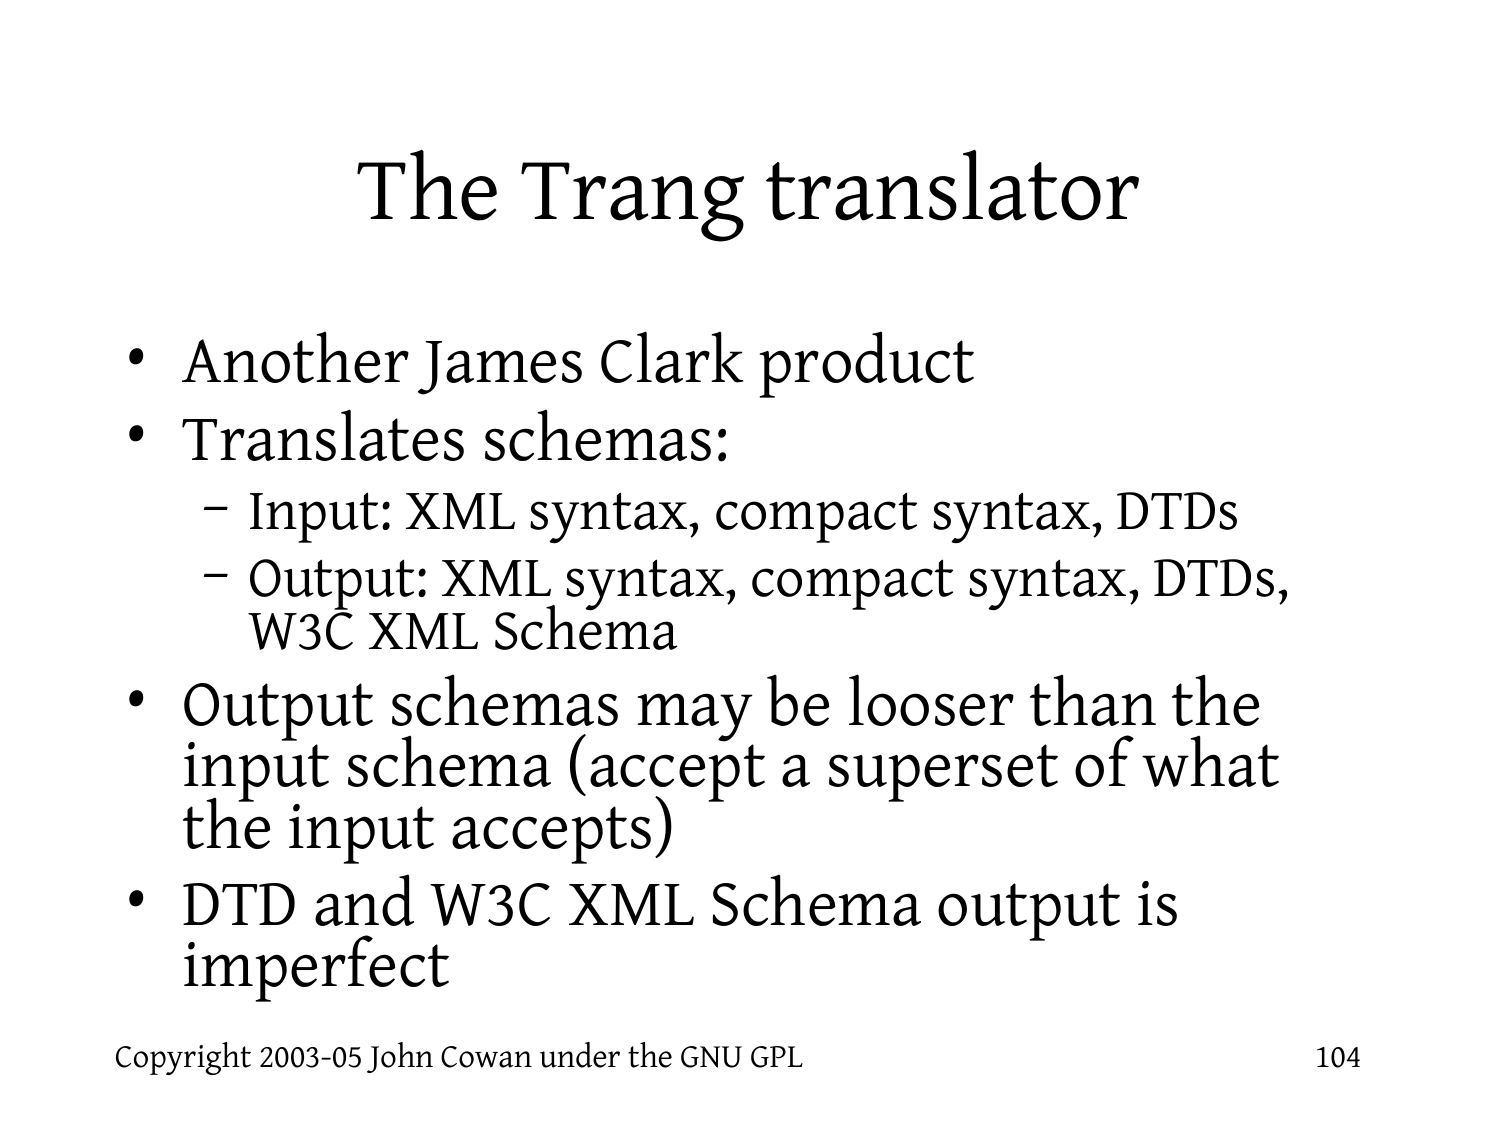

# The Trang translator
Another James Clark product
Translates schemas:
Input: XML syntax, compact syntax, DTDs
Output: XML syntax, compact syntax, DTDs, W3C XML Schema
Output schemas may be looser than the input schema (accept a superset of what the input accepts)
DTD and W3C XML Schema output is imperfect